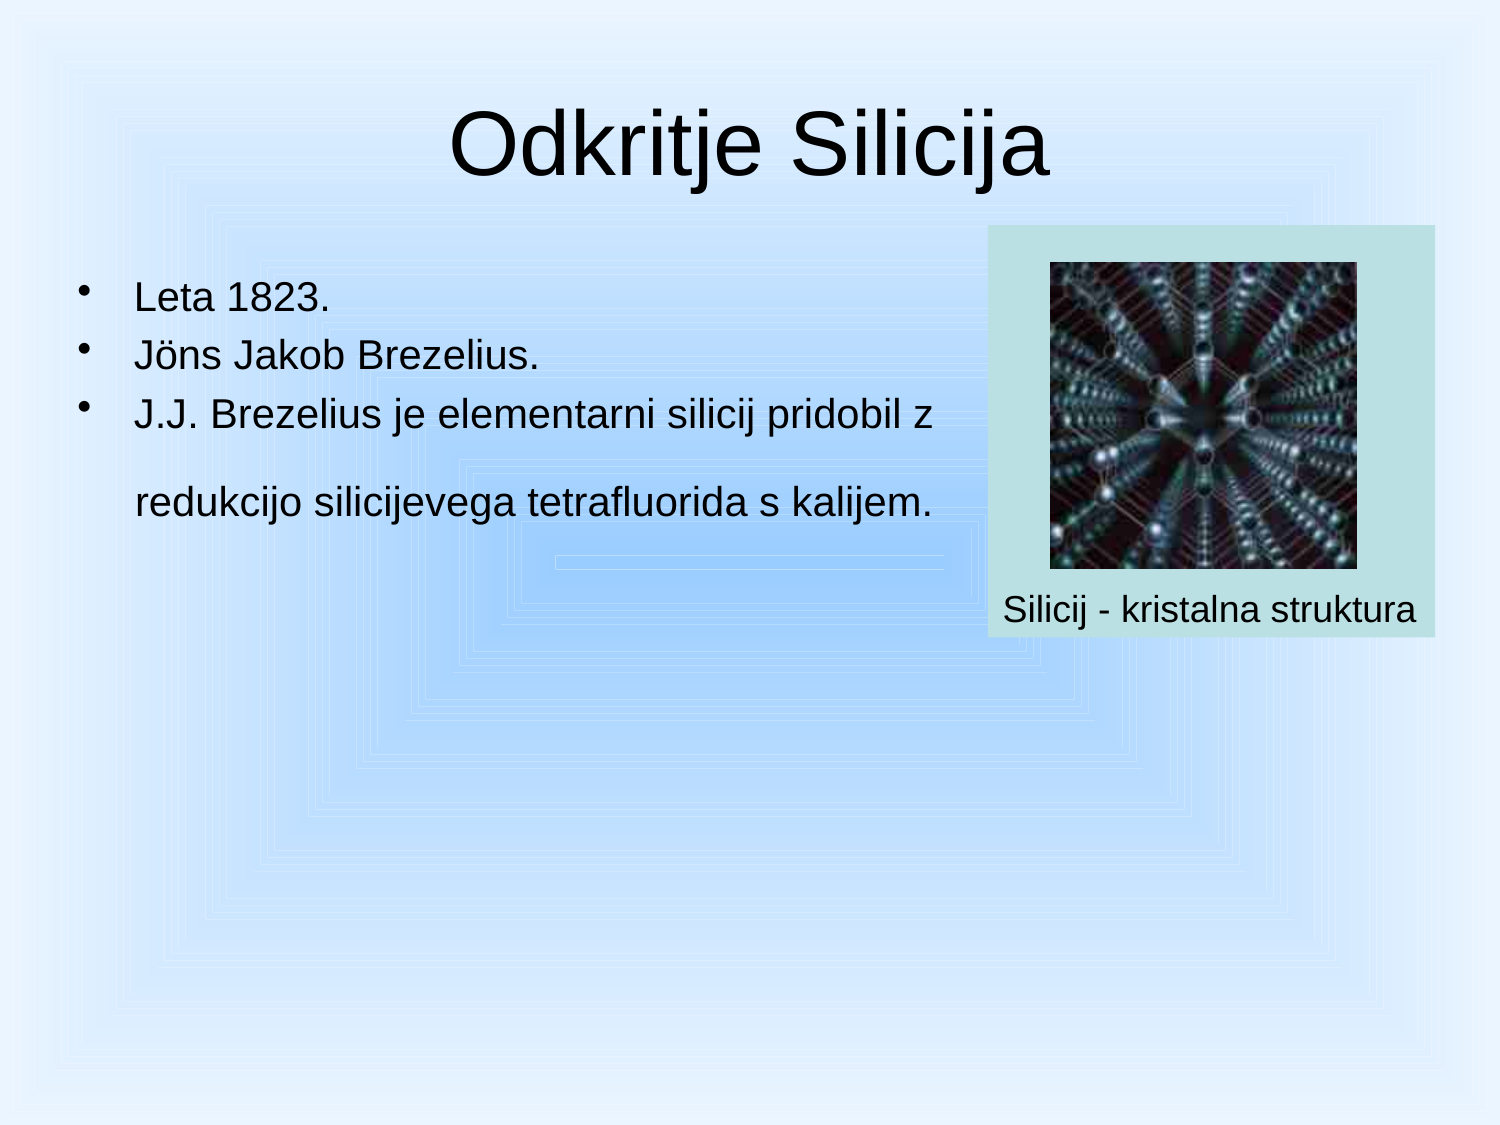

# Odkritje Silicija
                                                                                           
Silicij - kristalna struktura
Leta 1823.
Jöns Jakob Brezelius.
J.J. Brezelius je elementarni silicij pridobil z
 redukcijo silicijevega tetrafluorida s kalijem.